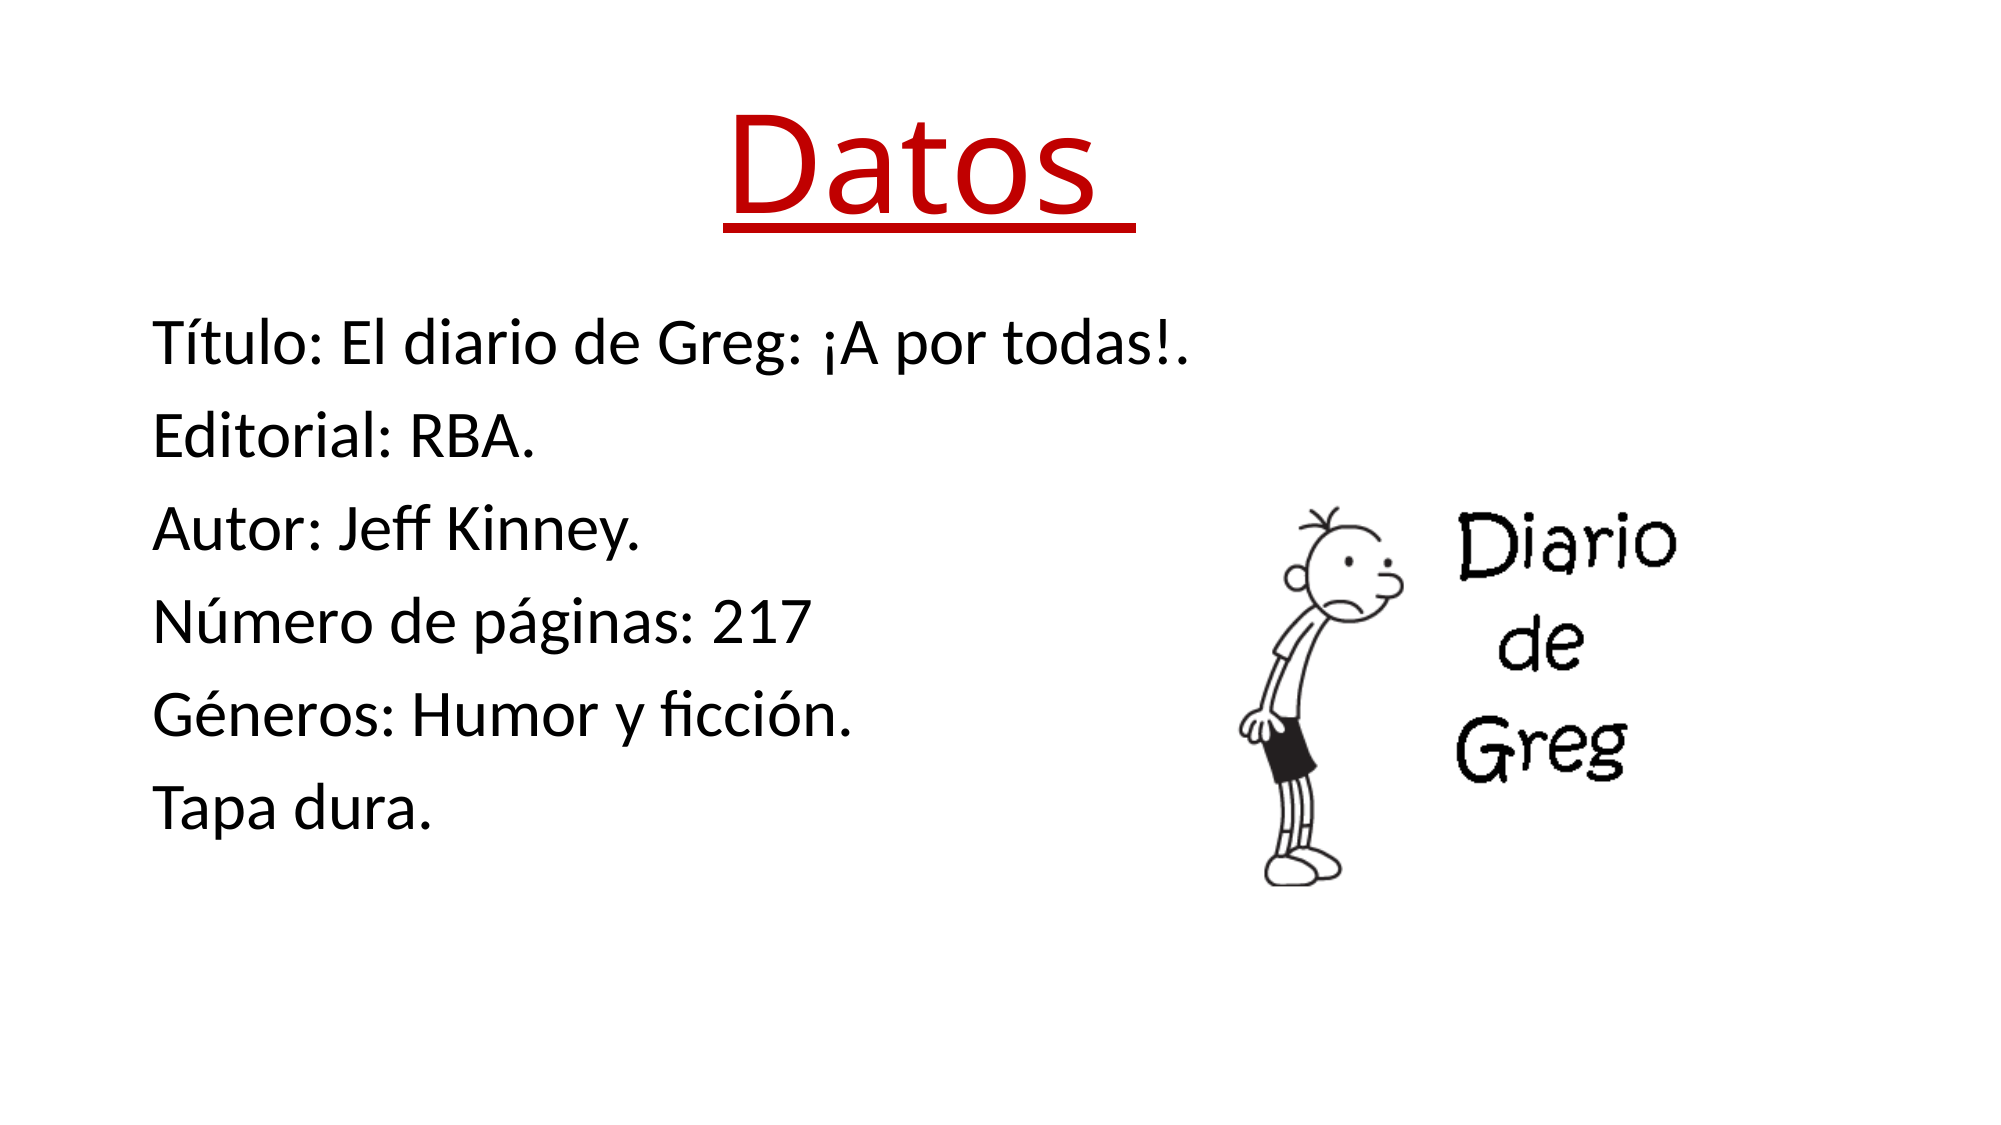

# Datos
Título: El diario de Greg: ¡A por todas!.
Editorial: RBA.
Autor: Jeff Kinney.
Número de páginas: 217
Géneros: Humor y ficción.
Tapa dura.